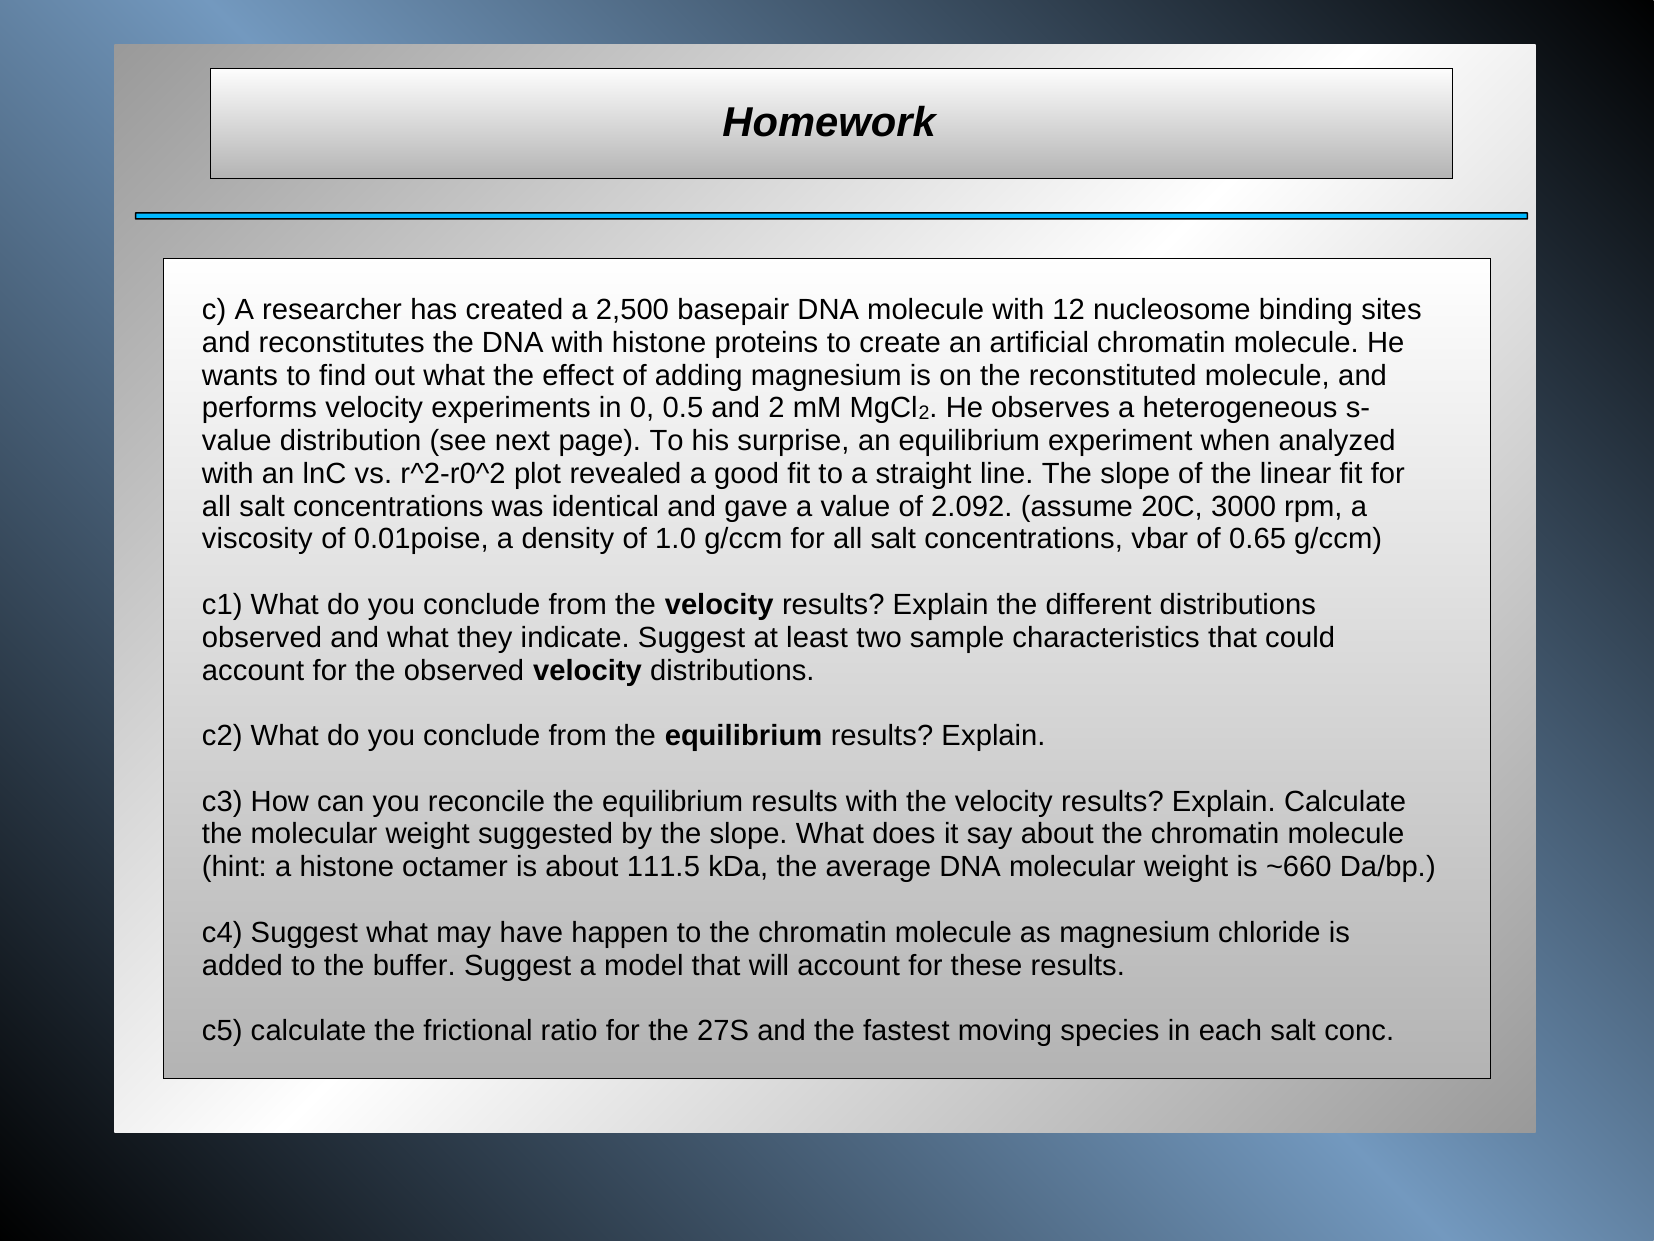

Homework
c) A researcher has created a 2,500 basepair DNA molecule with 12 nucleosome binding sites and reconstitutes the DNA with histone proteins to create an artificial chromatin molecule. He wants to find out what the effect of adding magnesium is on the reconstituted molecule, and performs velocity experiments in 0, 0.5 and 2 mM MgCl2. He observes a heterogeneous s-value distribution (see next page). To his surprise, an equilibrium experiment when analyzed with an lnC vs. r^2-r0^2 plot revealed a good fit to a straight line. The slope of the linear fit for all salt concentrations was identical and gave a value of 2.092. (assume 20C, 3000 rpm, a viscosity of 0.01poise, a density of 1.0 g/ccm for all salt concentrations, vbar of 0.65 g/ccm)
c1) What do you conclude from the velocity results? Explain the different distributions observed and what they indicate. Suggest at least two sample characteristics that could account for the observed velocity distributions.
c2) What do you conclude from the equilibrium results? Explain.
c3) How can you reconcile the equilibrium results with the velocity results? Explain. Calculate the molecular weight suggested by the slope. What does it say about the chromatin molecule (hint: a histone octamer is about 111.5 kDa, the average DNA molecular weight is ~660 Da/bp.)
c4) Suggest what may have happen to the chromatin molecule as magnesium chloride is added to the buffer. Suggest a model that will account for these results.
c5) calculate the frictional ratio for the 27S and the fastest moving species in each salt conc.